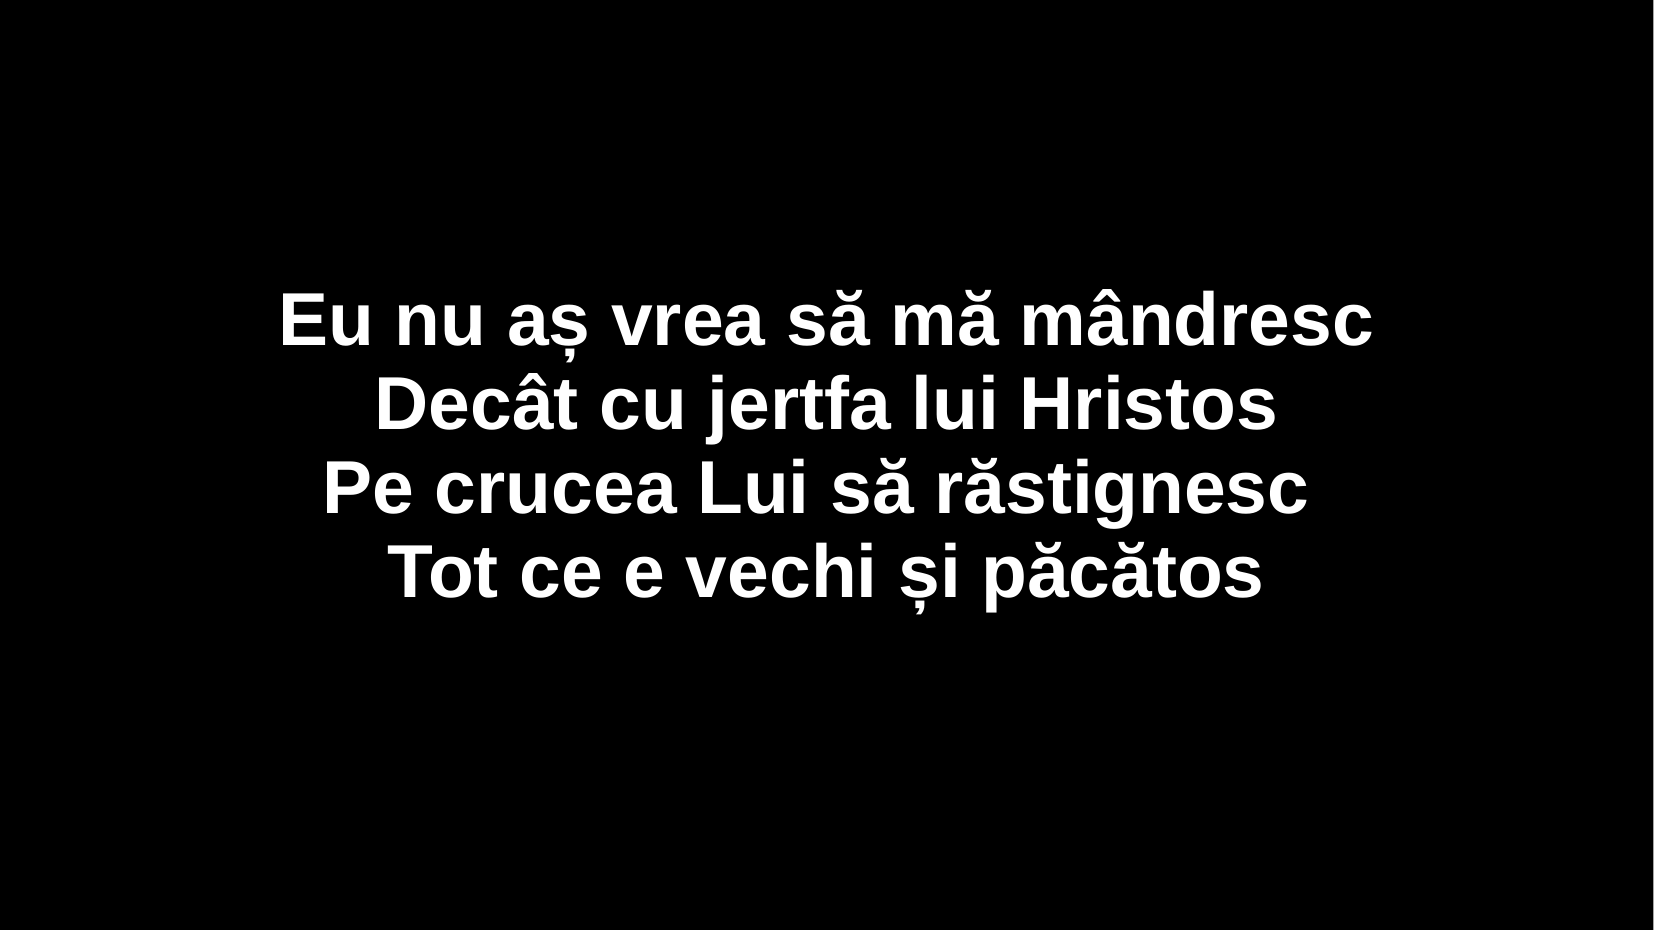

Eu nu aș vrea să mă mândresc
Decât cu jertfa lui Hristos
Pe crucea Lui să răstignesc
Tot ce e vechi și păcătos